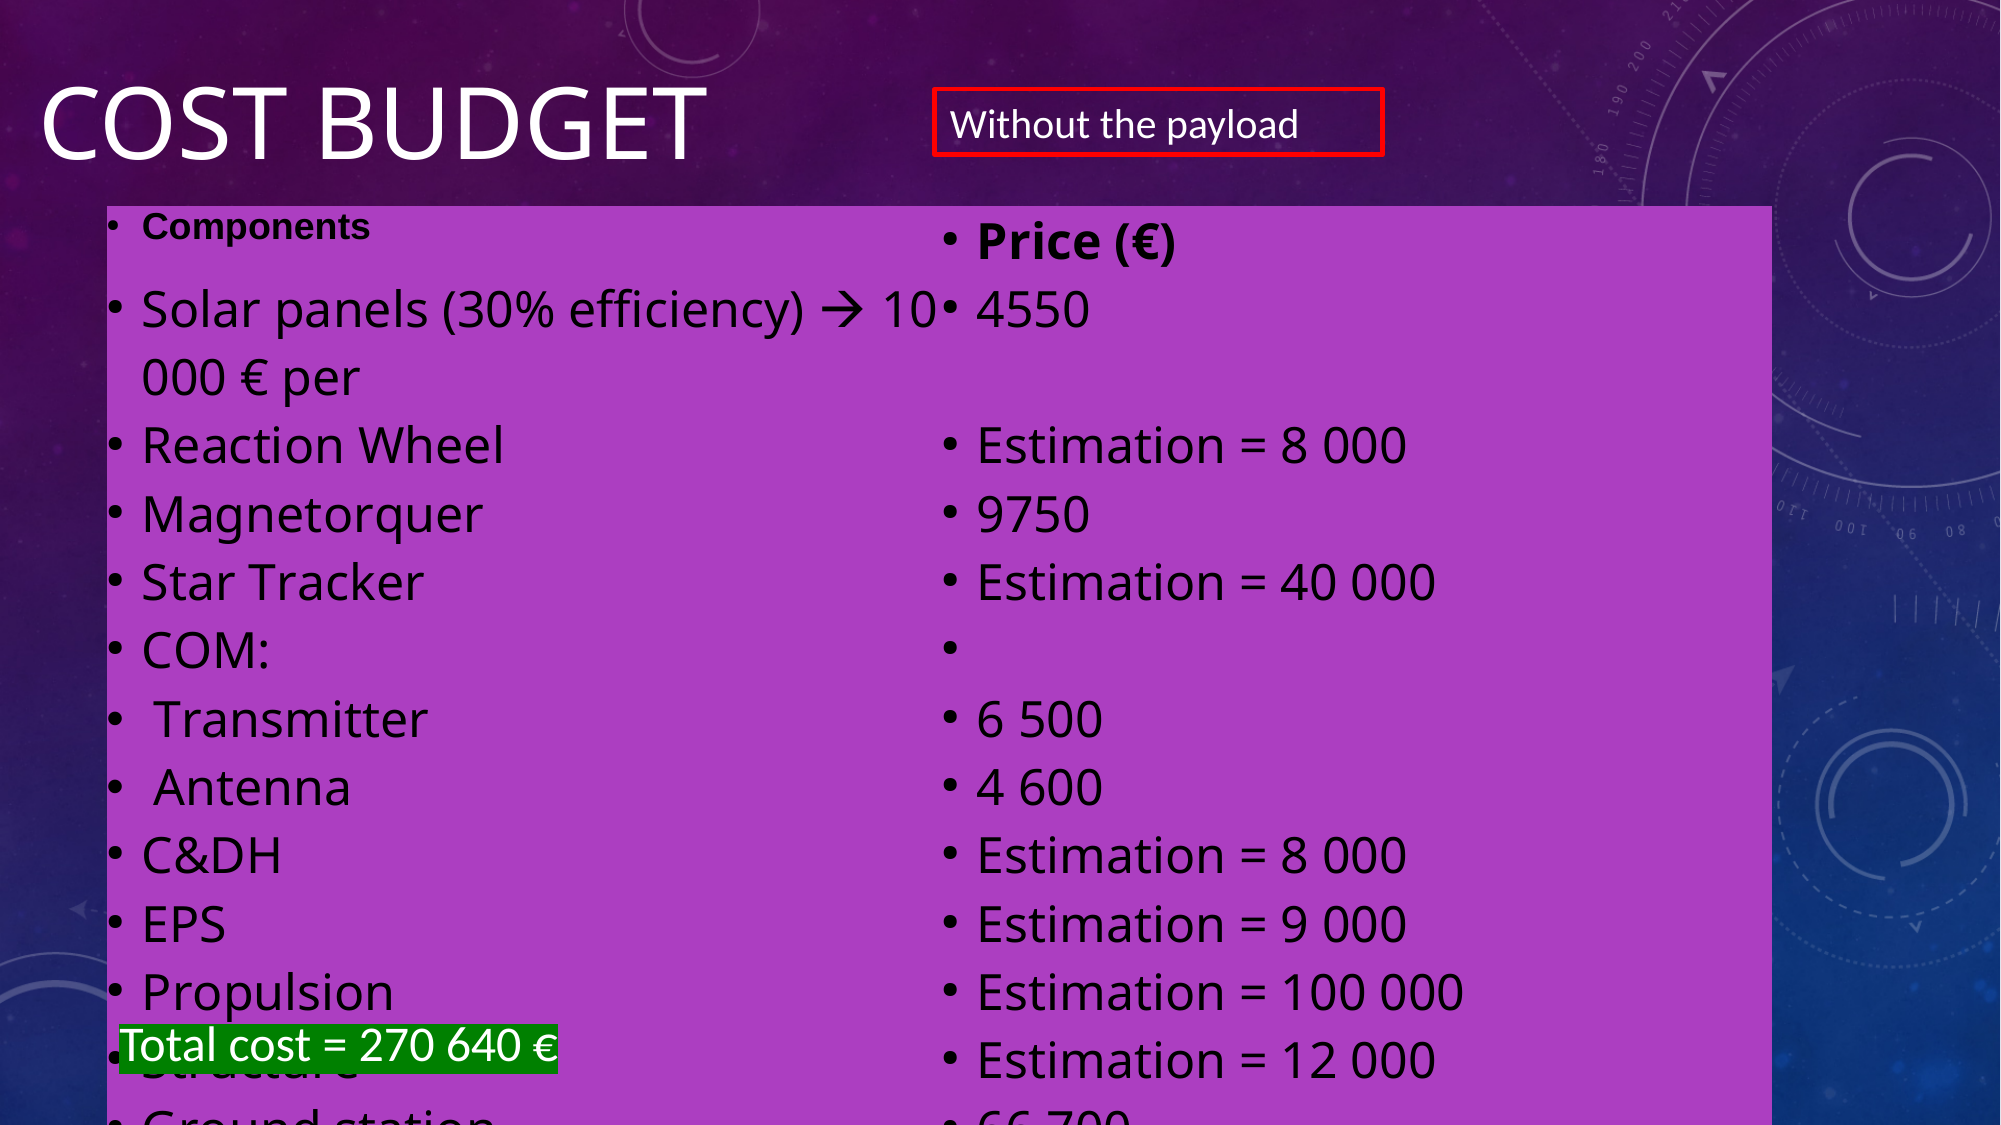

# Cost budget
Without the payload
| Components | Price (€) |
| --- | --- |
| Solar panels (30% efficiency)  10 000 € per | 4550 |
| Reaction Wheel | Estimation = 8 000 |
| Magnetorquer | 9750 |
| Star Tracker | Estimation = 40 000 |
| COM: Transmitter Antenna | 6 500 4 600 |
| C&DH | Estimation = 8 000 |
| EPS | Estimation = 9 000 |
| Propulsion | Estimation = 100 000 |
| Structure | Estimation = 12 000 |
| Ground station | 66 700 |
Total cost = 270 640 €